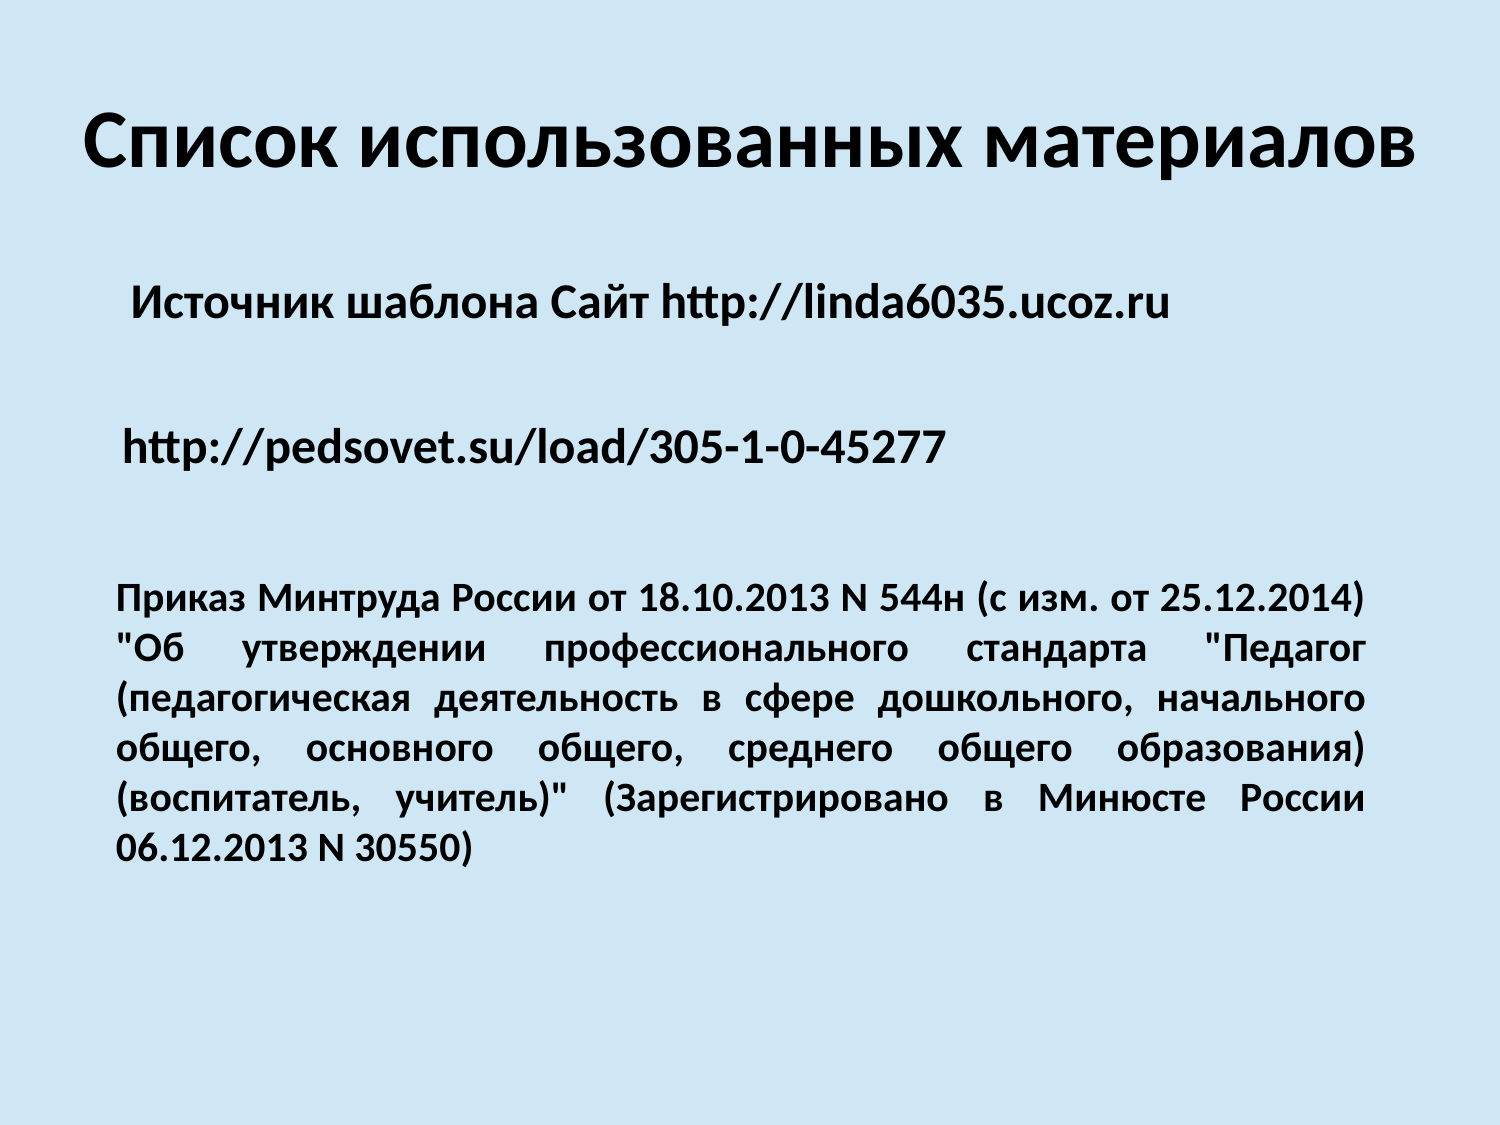

Список использованных материалов
Источник шаблона Сайт http://linda6035.ucoz.ru
http://pedsovet.su/load/305-1-0-45277
Приказ Минтруда России от 18.10.2013 N 544н (с изм. от 25.12.2014) "Об утверждении профессионального стандарта "Педагог (педагогическая деятельность в сфере дошкольного, начального общего, основного общего, среднего общего образования) (воспитатель, учитель)" (Зарегистрировано в Минюсте России 06.12.2013 N 30550)